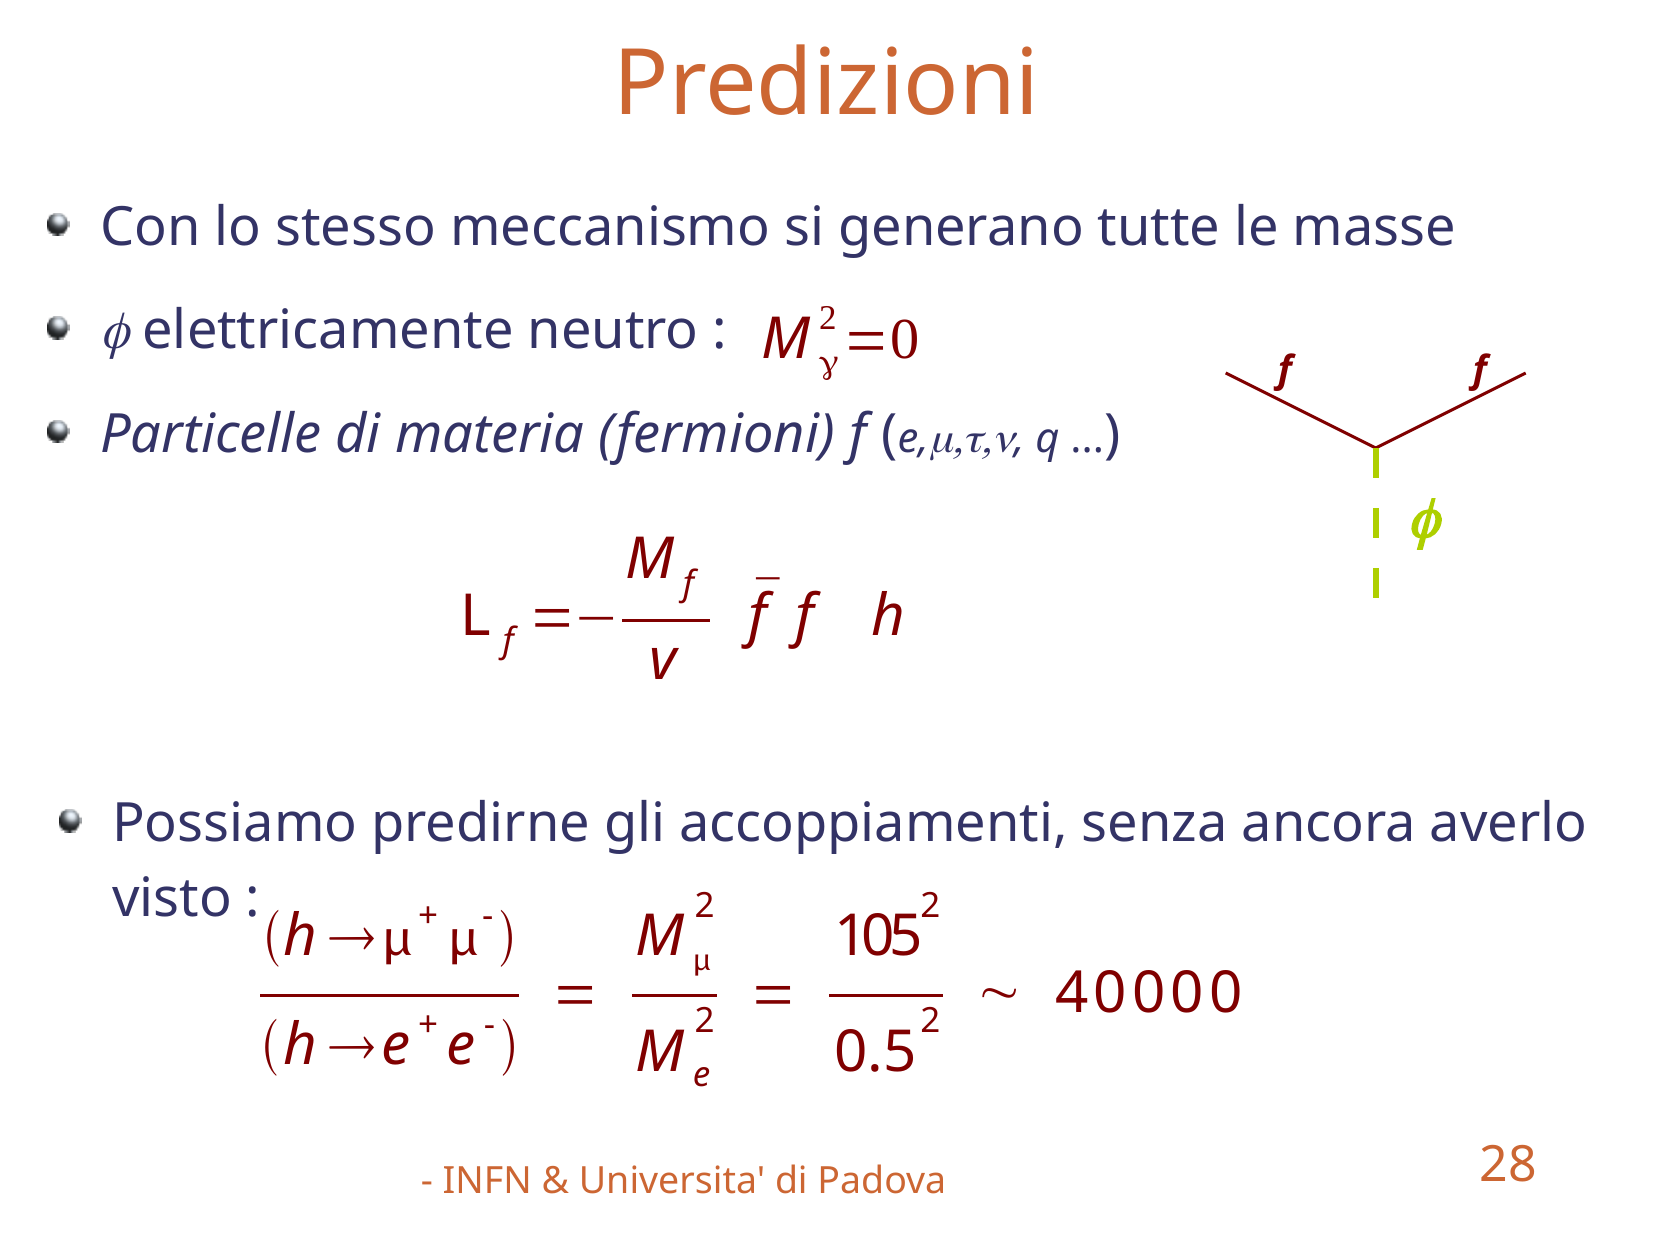

# Predizioni
Con lo stesso meccanismo si generano tutte le masse
f elettricamente neutro :
Particelle di materia (fermioni) f (e,m,t,n, q ...)
f
f
f
Possiamo predirne gli accoppiamenti, senza ancora averlo visto :